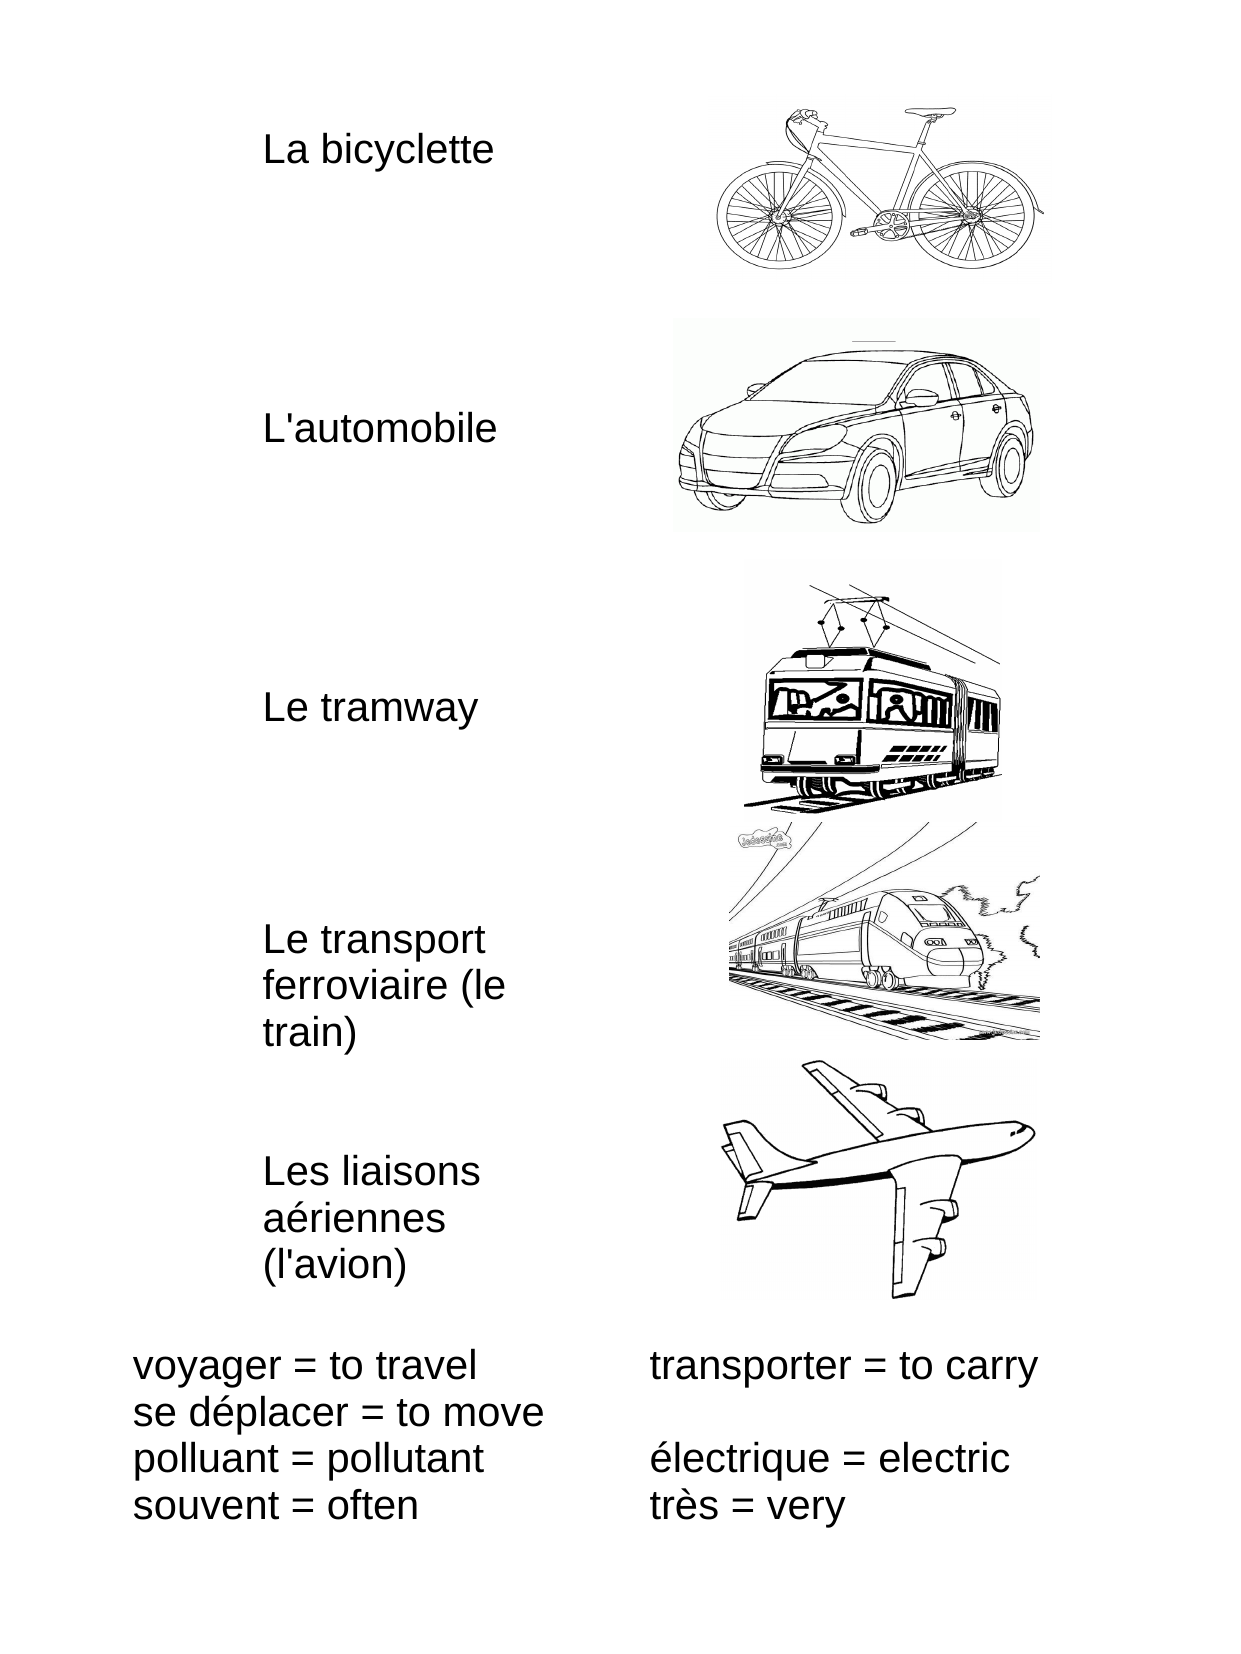

La bicyclette
L'automobile
Le tramway
Le transport ferroviaire (le train)
Les liaisons aériennes (l'avion)
voyager = to travel			transporter = to carry
se déplacer = to move
polluant = pollutant			électrique = electric
souvent = often				très = very